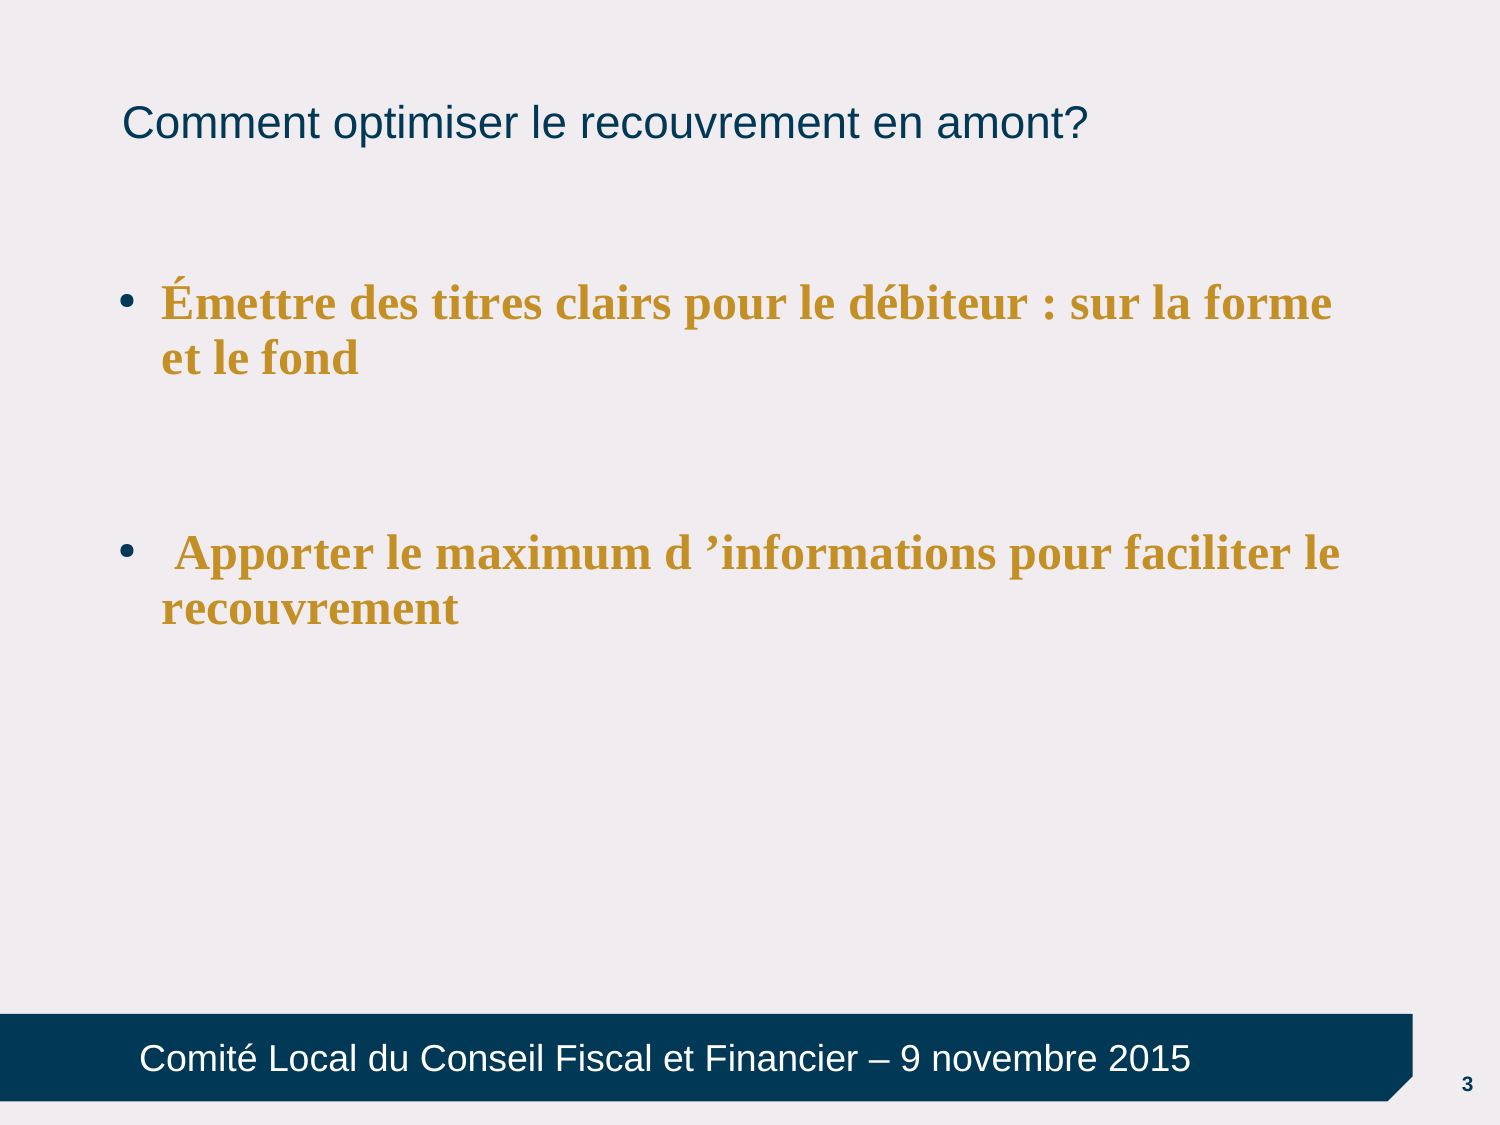

# Comment optimiser le recouvrement en amont?
Émettre des titres clairs pour le débiteur : sur la forme et le fond
 Apporter le maximum d ’informations pour faciliter le recouvrement